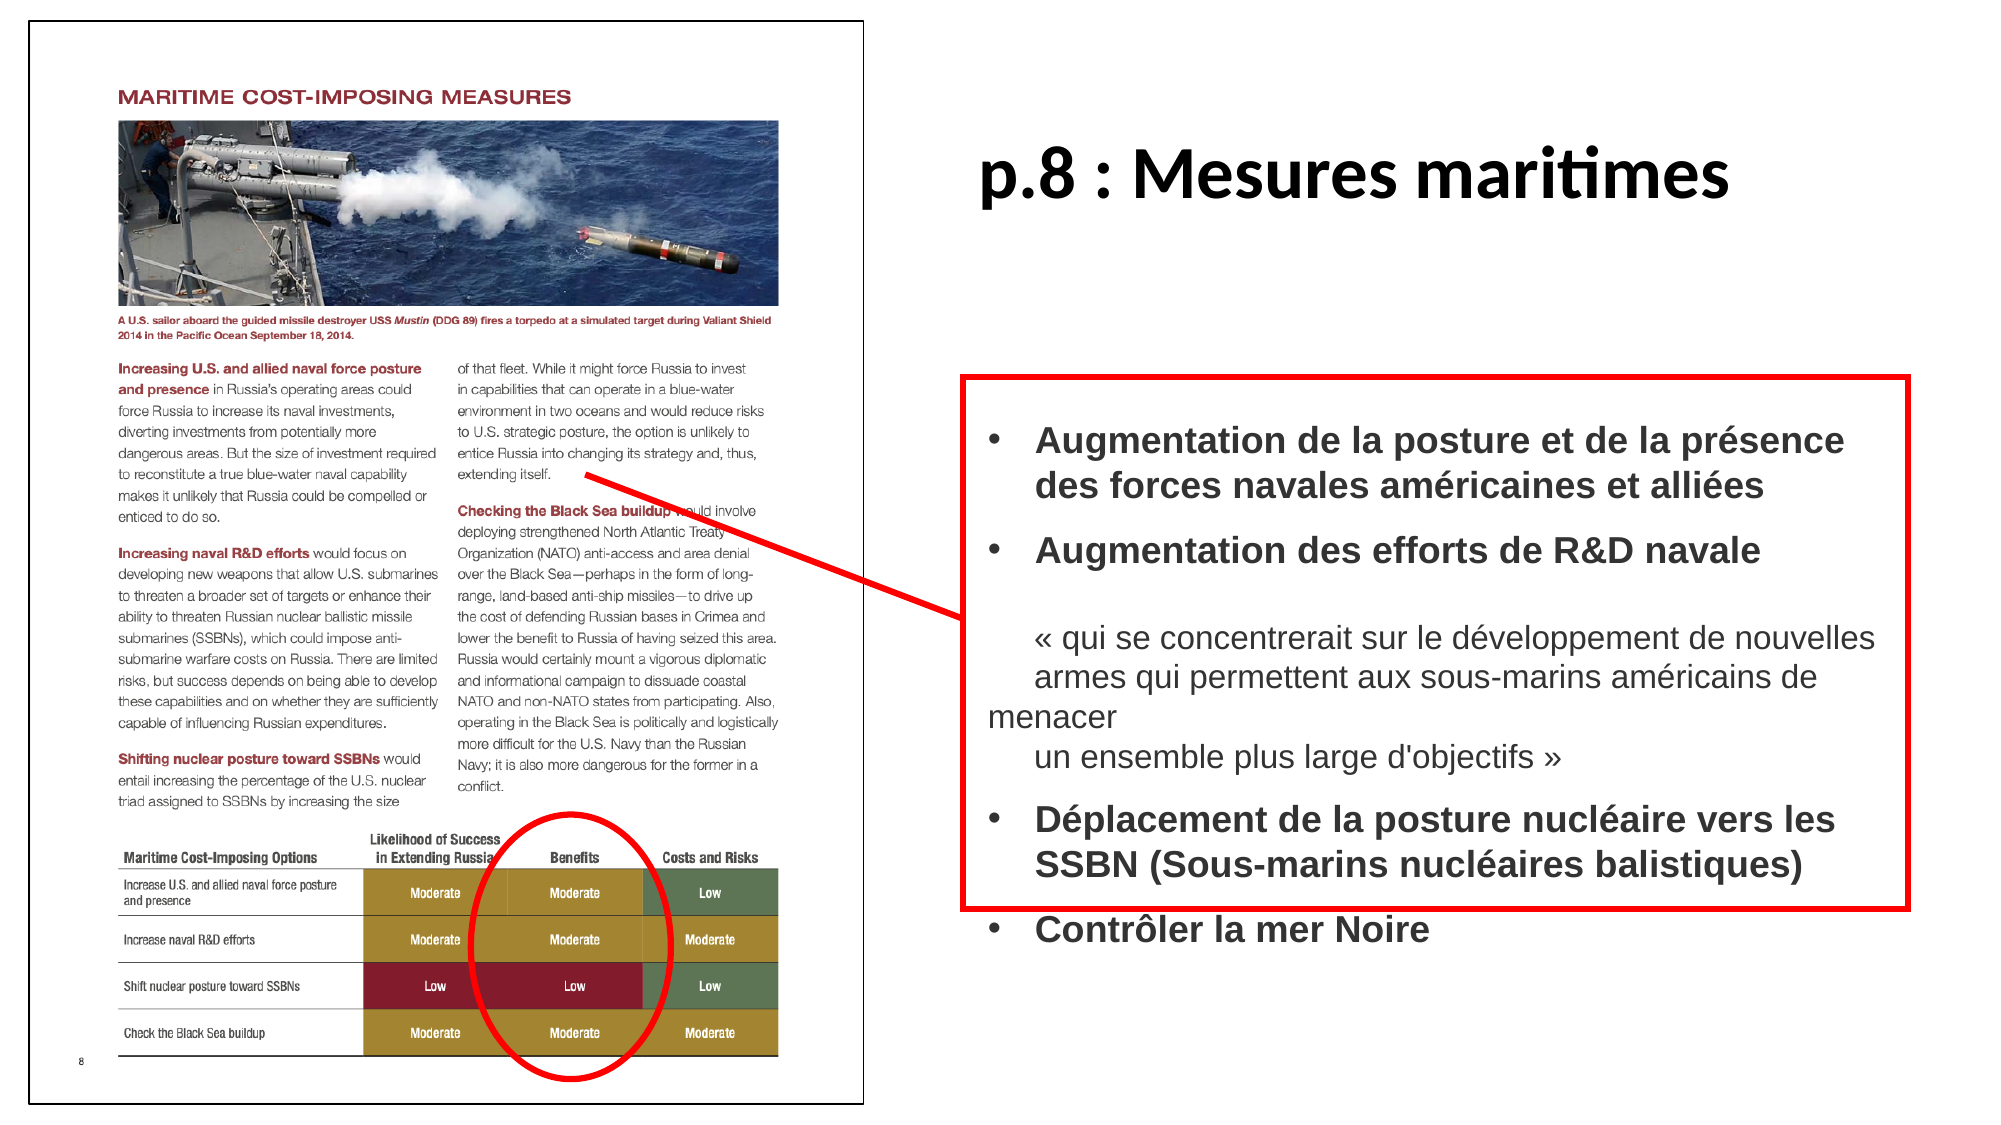

# p.8 : Mesures maritimes
Augmentation de la posture et de la présence des forces navales américaines et alliées
Augmentation des efforts de R&D navale
 « qui se concentrerait sur le développement de nouvelles
 armes qui permettent aux sous-marins américains de menacer
 un ensemble plus large d'objectifs »
Déplacement de la posture nucléaire vers les SSBN (Sous-marins nucléaires balistiques)
Contrôler la mer Noire